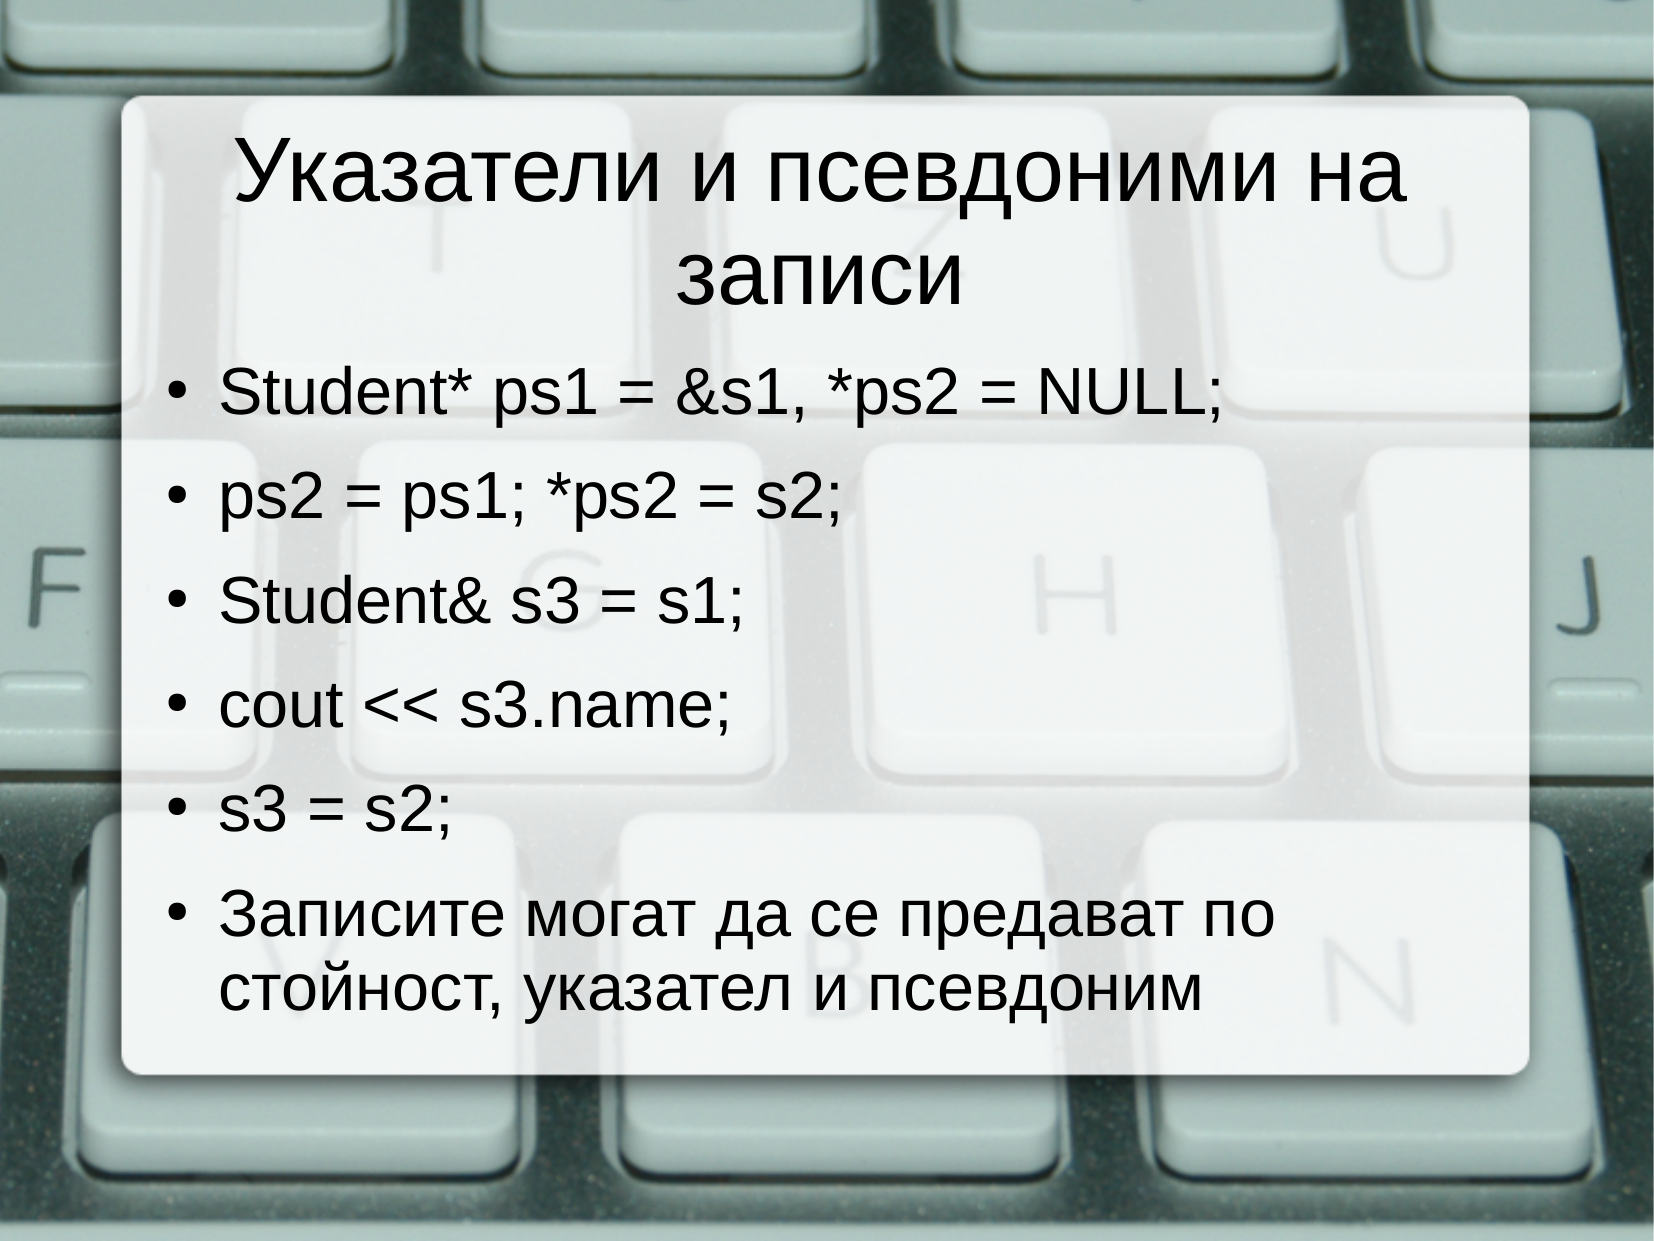

# Указатели и псевдоними на записи
Student* ps1 = &s1, *ps2 = NULL;
ps2 = ps1; *ps2 = s2;
Student& s3 = s1;
cout << s3.name;
s3 = s2;
Записите могат да се предават по стойност, указател и псевдоним